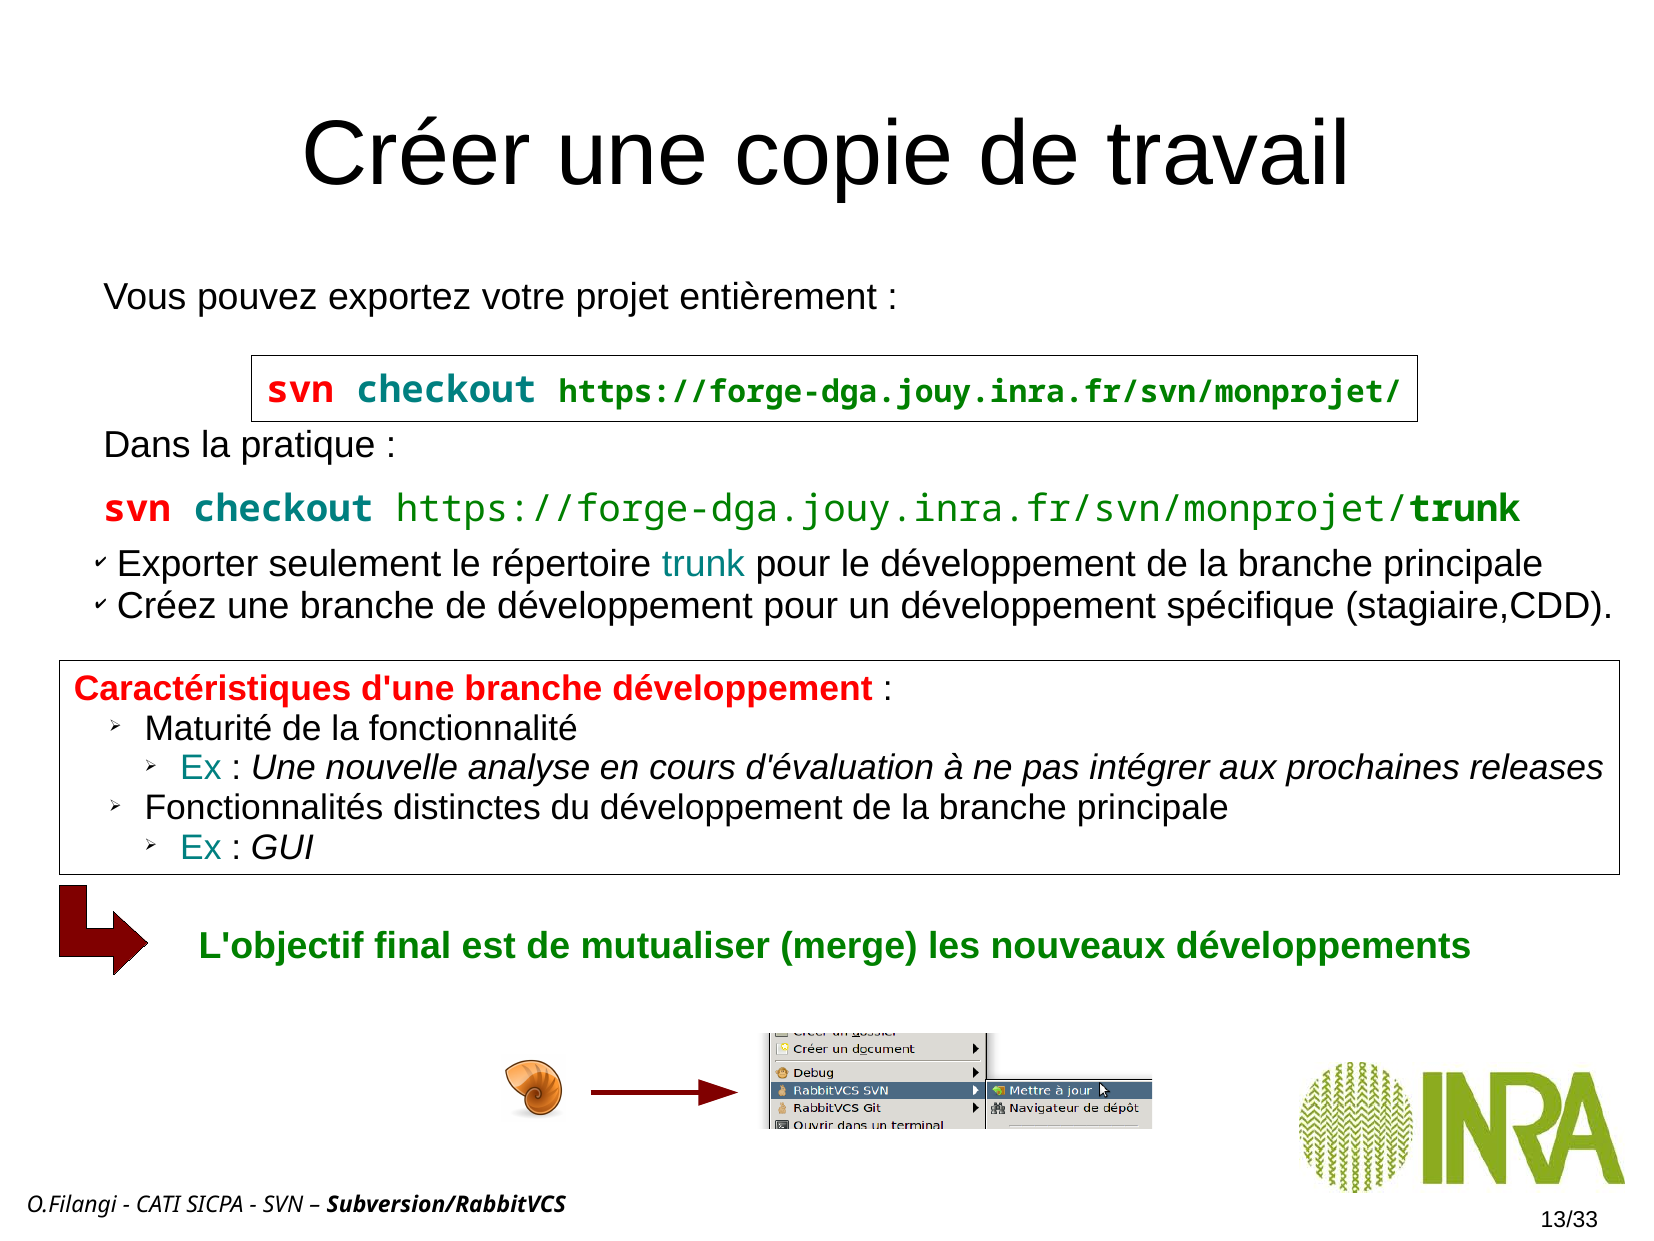

# Créer une copie de travail
Vous pouvez exportez votre projet entièrement :
svn checkout https://forge-dga.jouy.inra.fr/svn/monprojet/
Dans la pratique :
svn checkout https://forge-dga.jouy.inra.fr/svn/monprojet/trunk
 Exporter seulement le répertoire trunk pour le développement de la branche principale
 Créez une branche de développement pour un développement spécifique (stagiaire,CDD).
Caractéristiques d'une branche développement :
Maturité de la fonctionnalité
Ex : Une nouvelle analyse en cours d'évaluation à ne pas intégrer aux prochaines releases
Fonctionnalités distinctes du développement de la branche principale
Ex : GUI
 L'objectif final est de mutualiser (merge) les nouveaux développements
 O.Filangi - CATI SICPA - SVN – Subversion/RabbitVCS